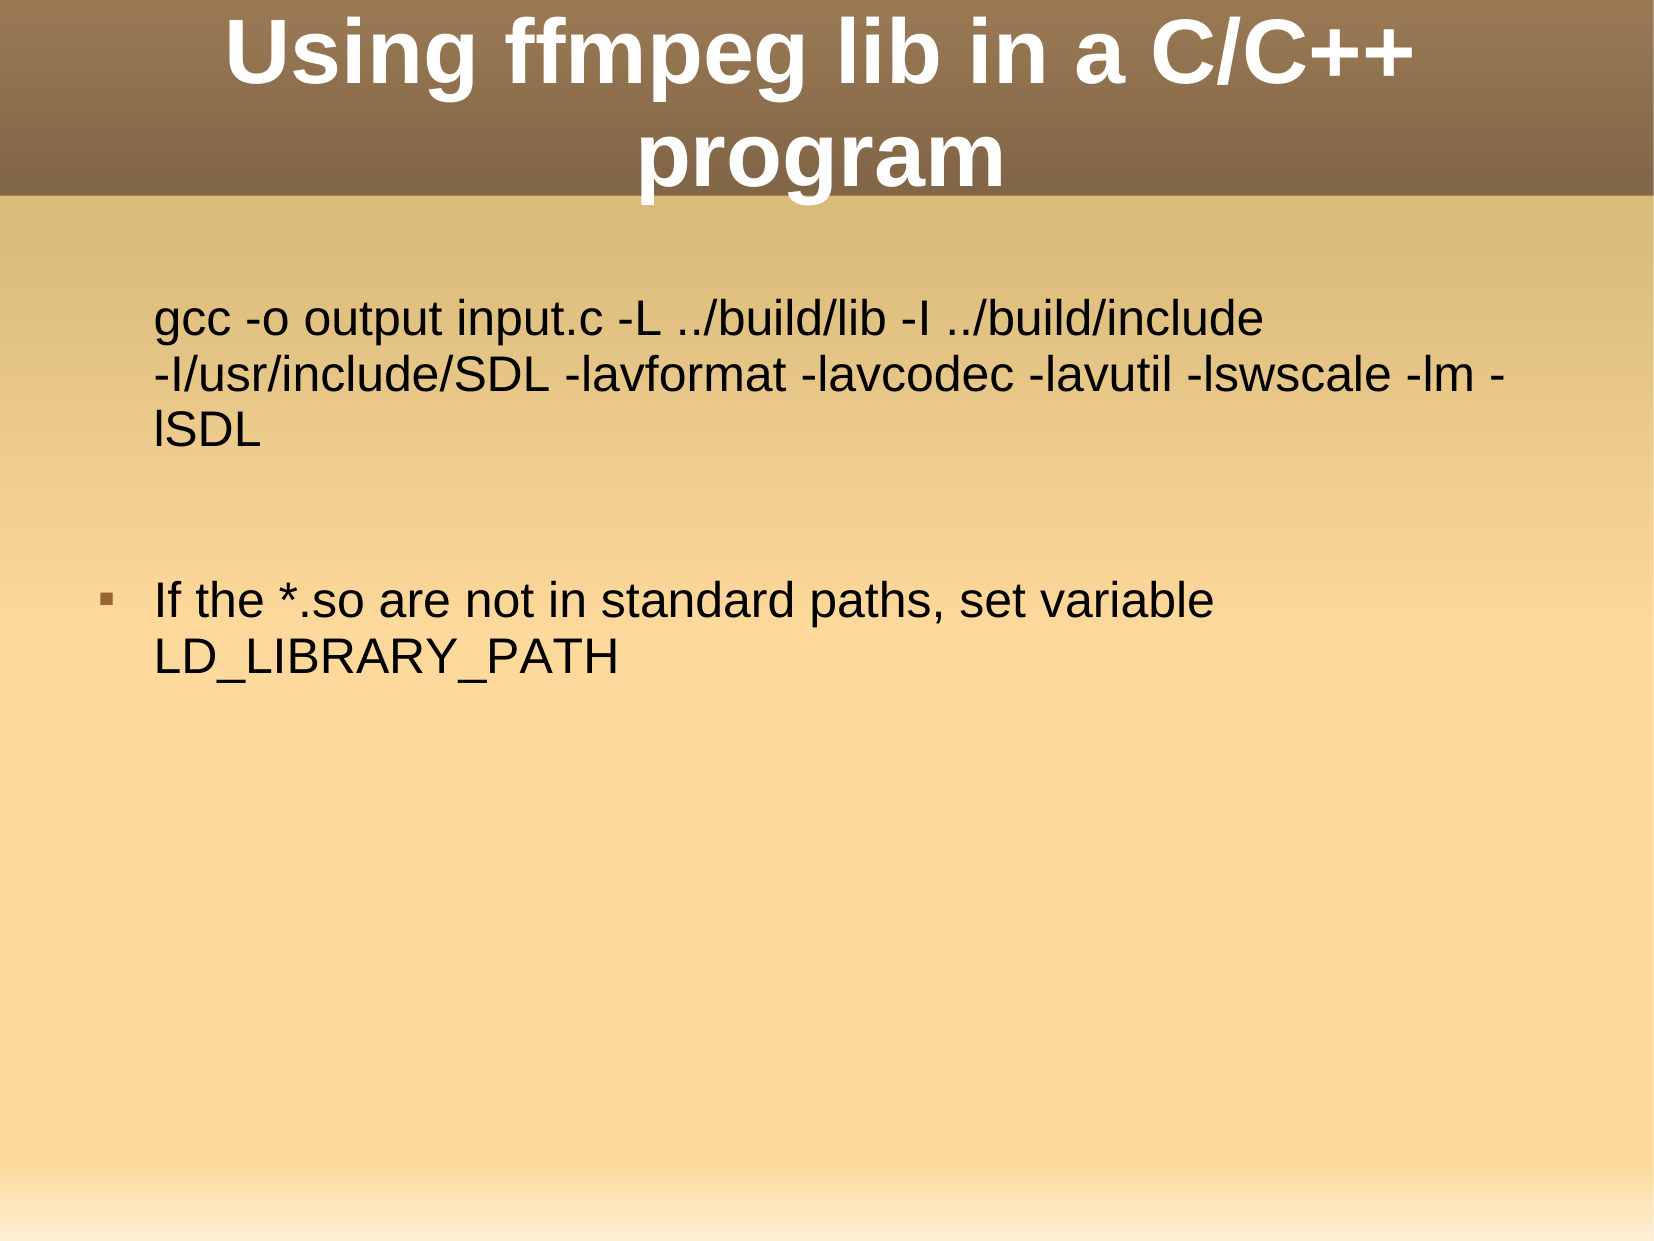

# Using ffmpeg lib in a C/C++ program
gcc -o output input.c -L ../build/lib -I ../build/include -I/usr/include/SDL -lavformat -lavcodec -lavutil -lswscale -lm -lSDL
If the *.so are not in standard paths, set variable LD_LIBRARY_PATH